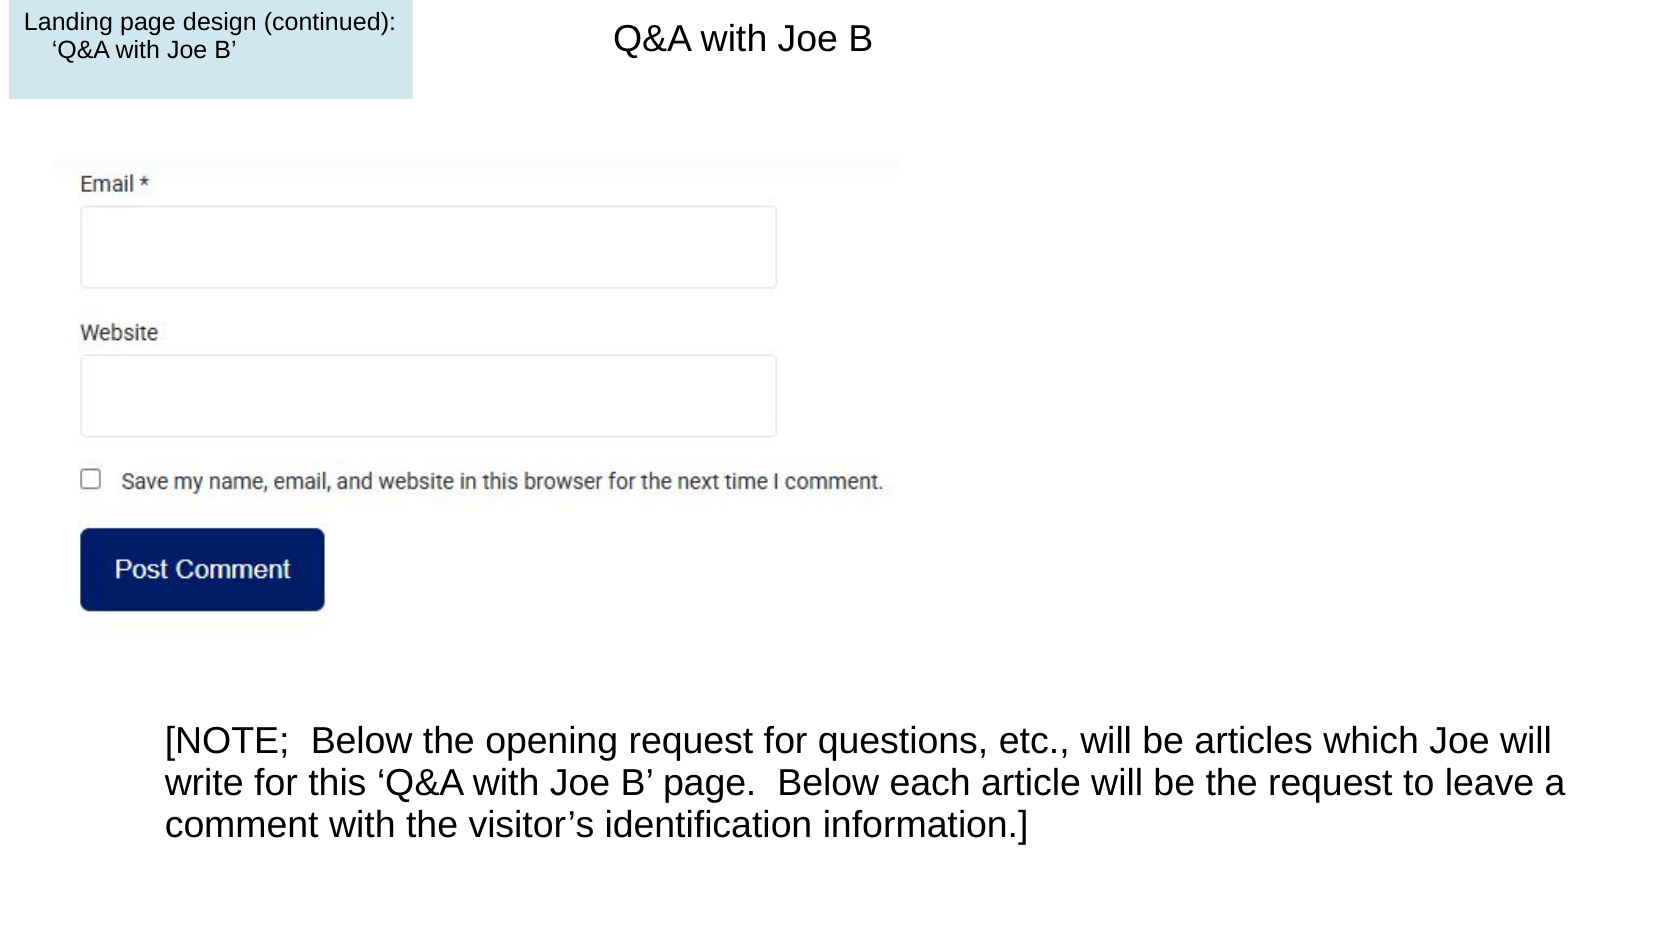

Landing page design (continued):
 ‘Q&A with Joe B’
Q&A with Joe B
[NOTE; Below the opening request for questions, etc., will be articles which Joe will write for this ‘Q&A with Joe B’ page. Below each article will be the request to leave a comment with the visitor’s identification information.]